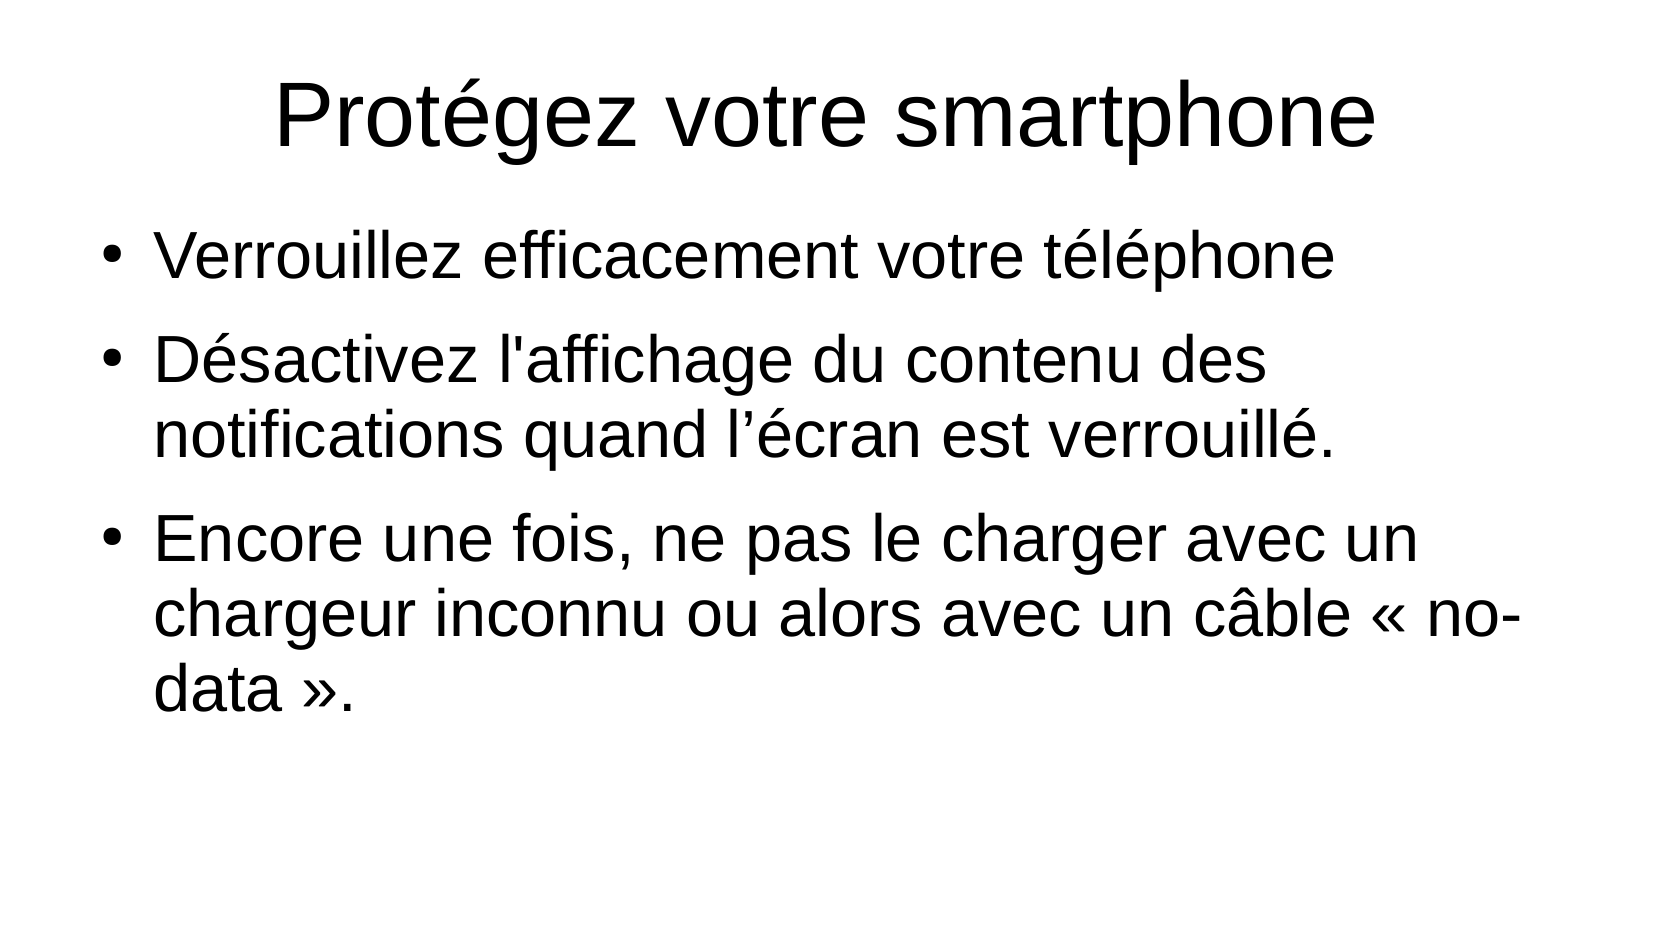

# Protégez votre smartphone
Verrouillez efficacement votre téléphone
Désactivez l'affichage du contenu des notifications quand l’écran est verrouillé.
Encore une fois, ne pas le charger avec un chargeur inconnu ou alors avec un câble « no-data ».